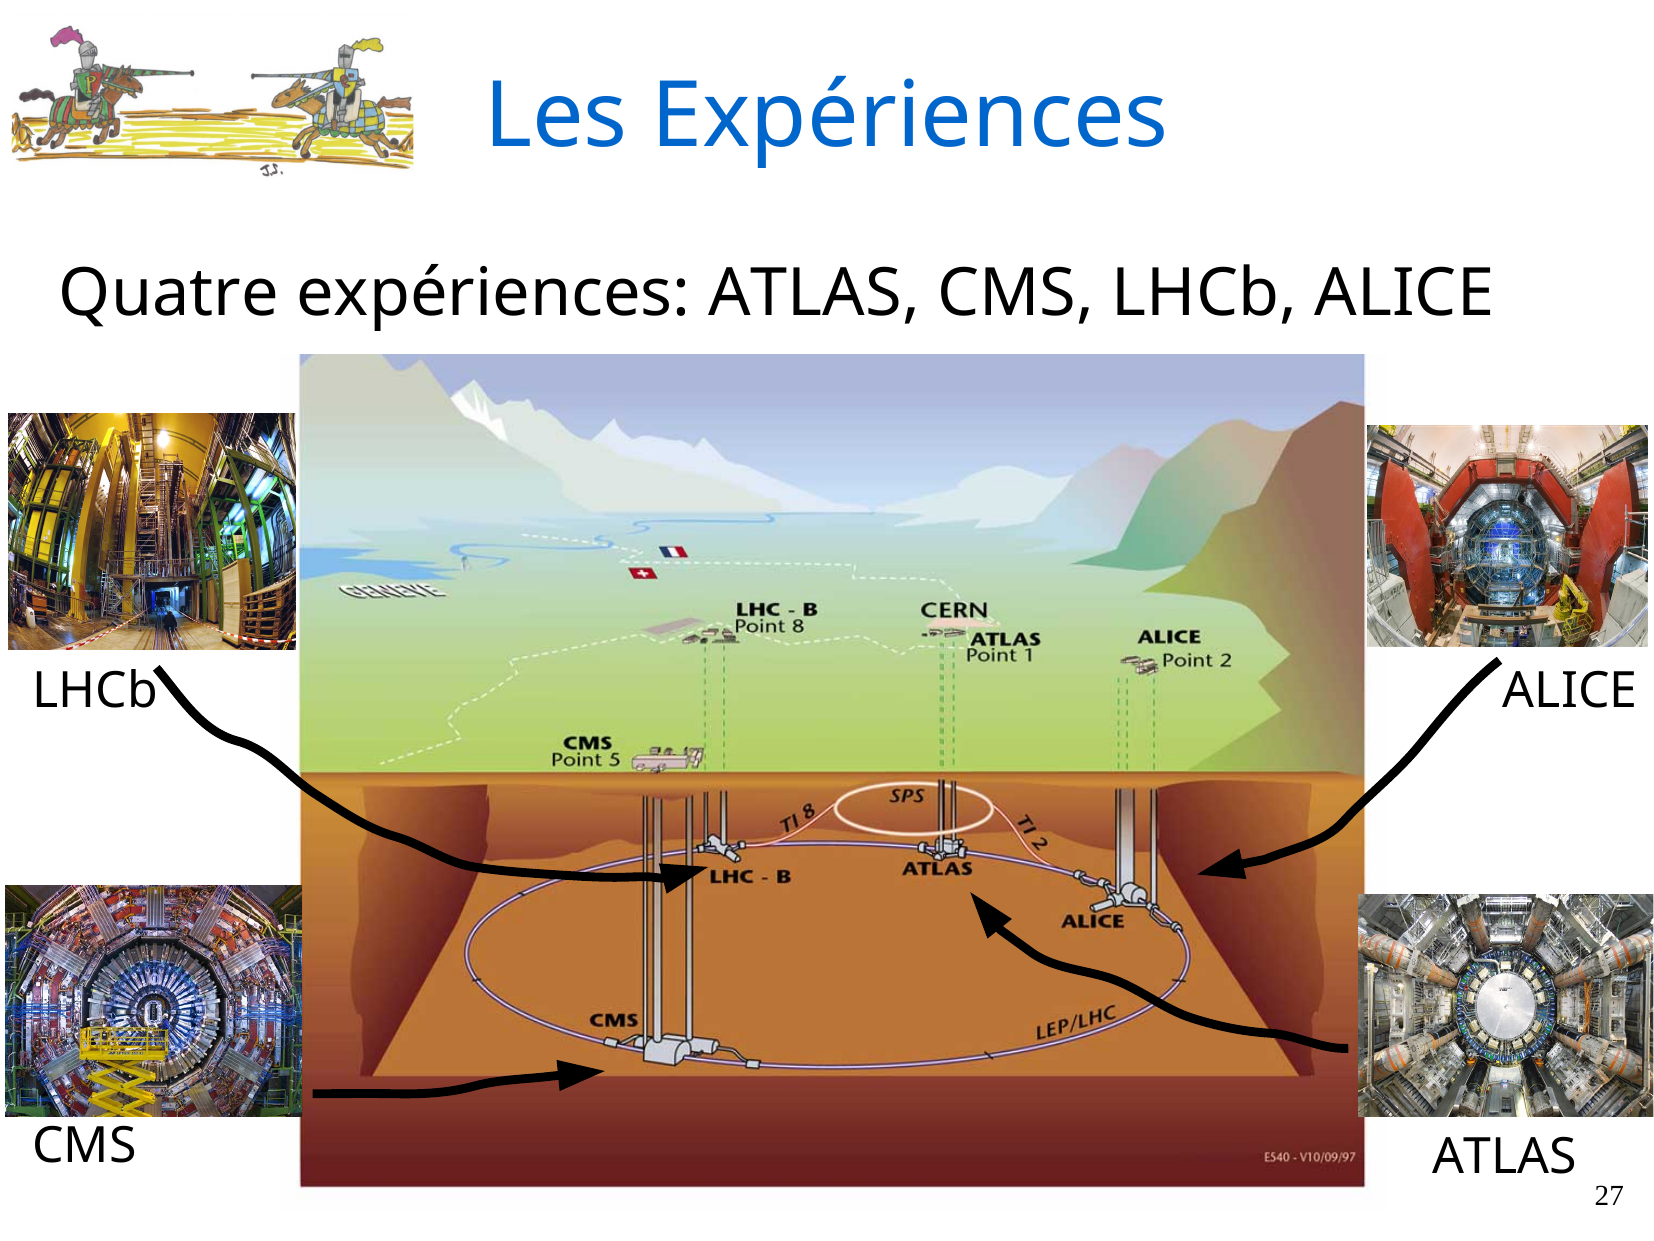

# Les Expériences
Quatre expériences: ATLAS, CMS, LHCb, ALICE
LHCb
ALICE
CMS
ATLAS
27